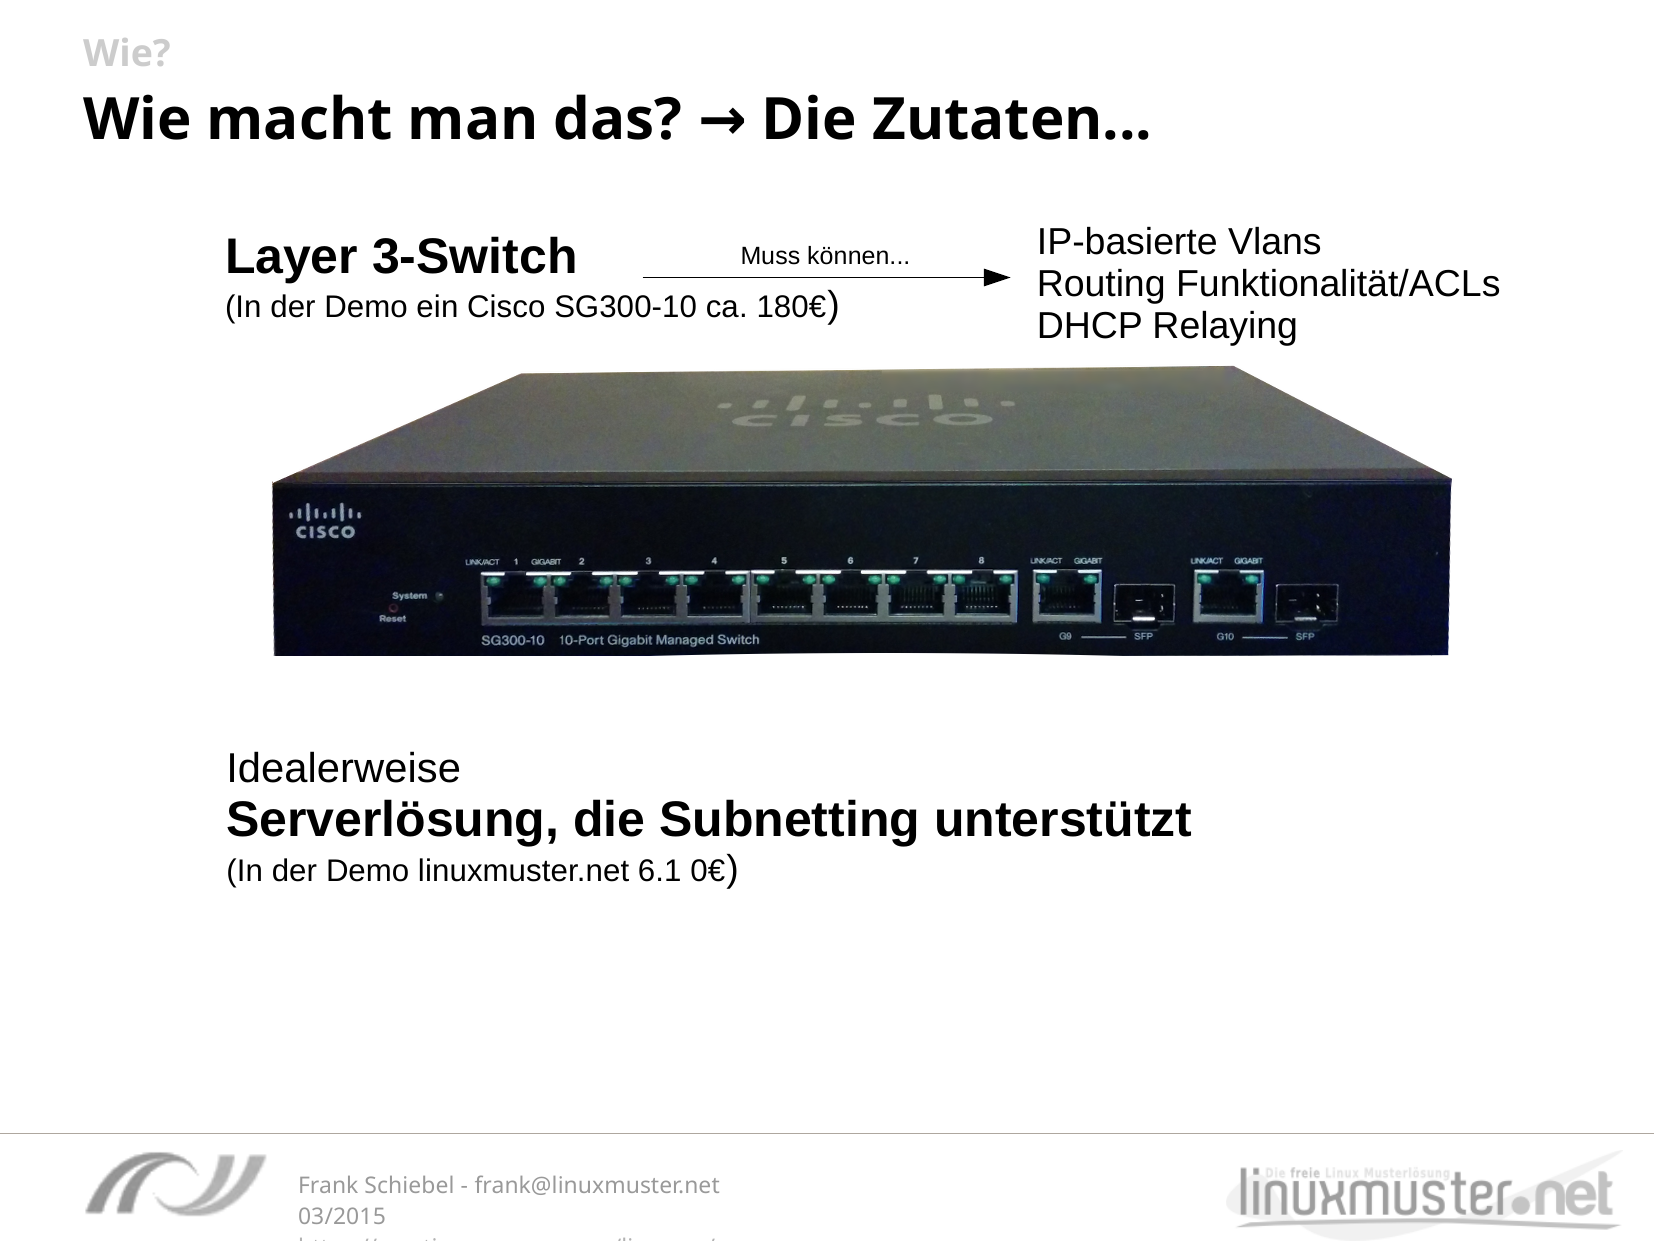

Wie?
Wie macht man das? → Die Zutaten...
IP-basierte Vlans
Routing Funktionalität/ACLs
DHCP Relaying
Layer 3-Switch
(In der Demo ein Cisco SG300-10 ca. 180€)
Muss können...
Idealerweise
Serverlösung, die Subnetting unterstützt
(In der Demo linuxmuster.net 6.1 0€)